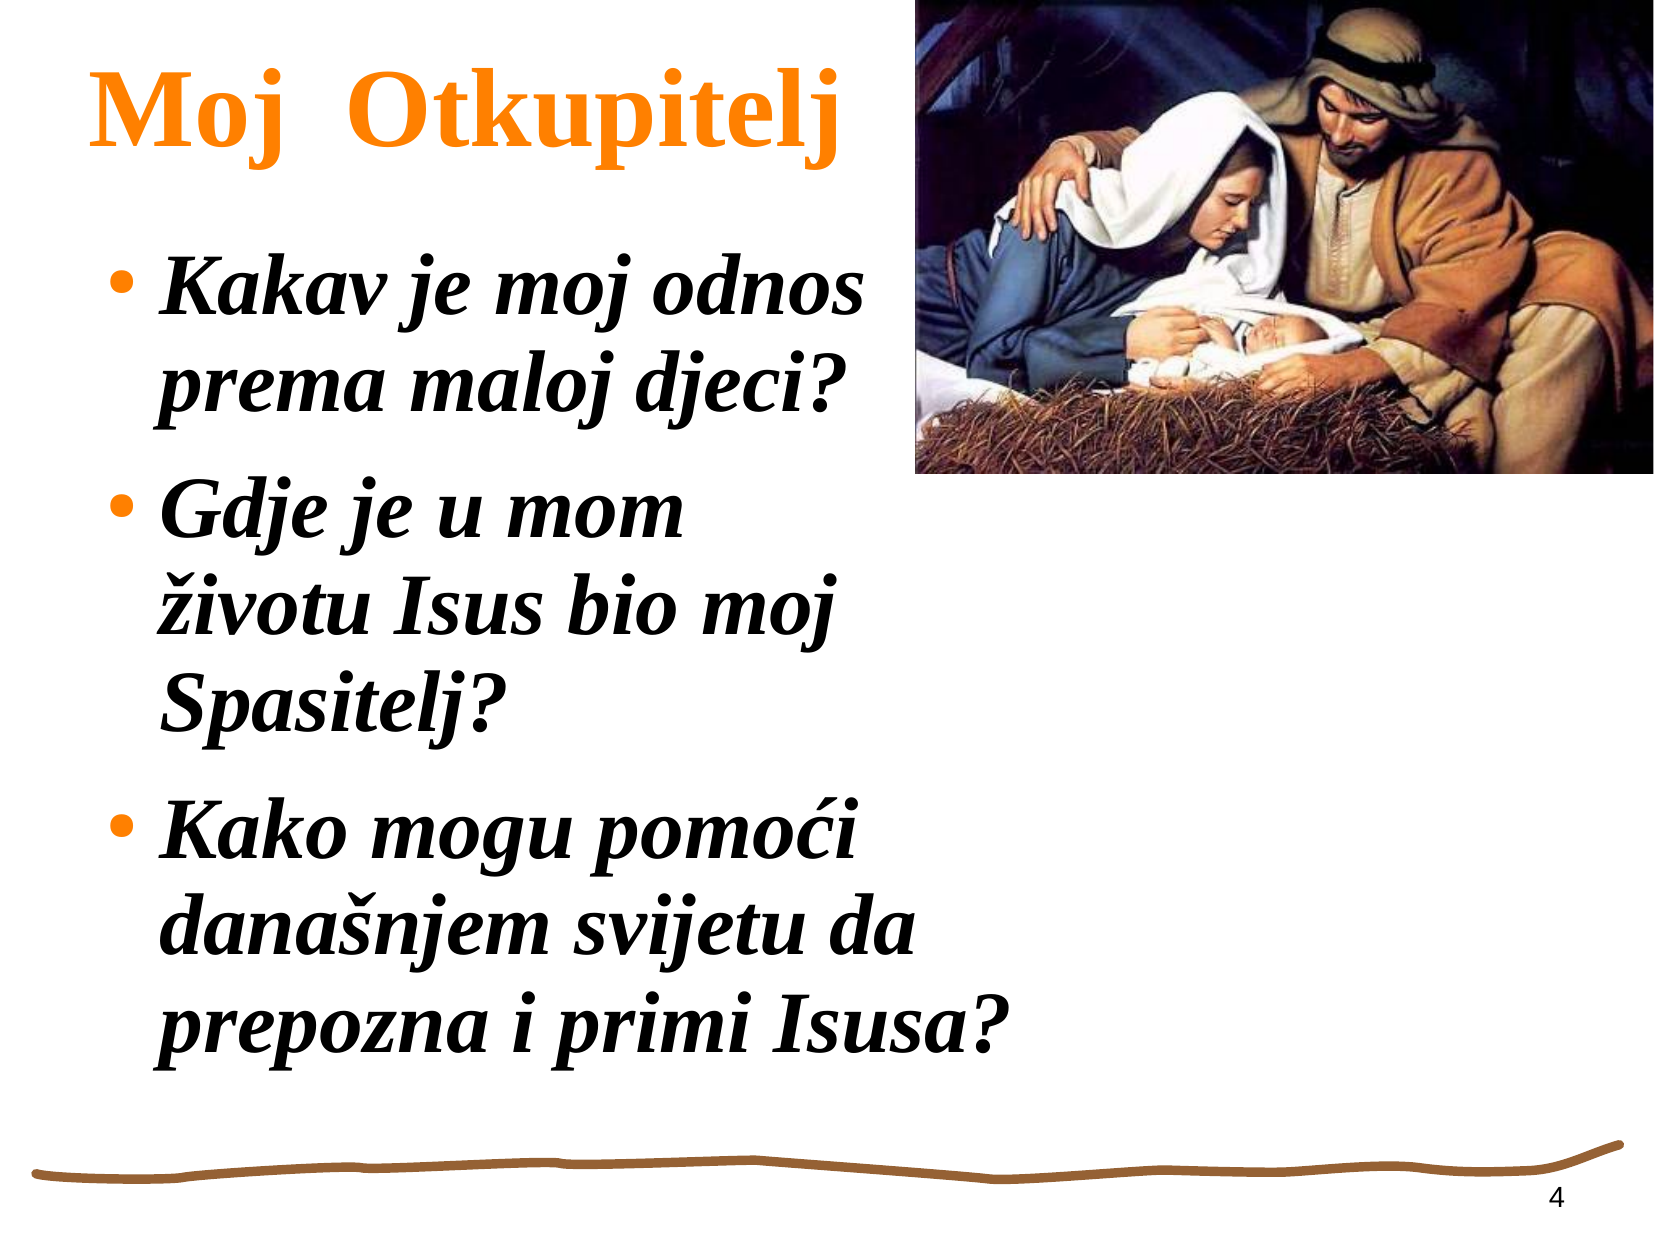

# Moj Otkupitelj
Kakav je moj odnos
prema maloj djeci?
Gdje je u mom
životu Isus bio moj Spasitelj?
Kako mogu pomoći današnjem svijetu da prepozna i primi Isusa?
4